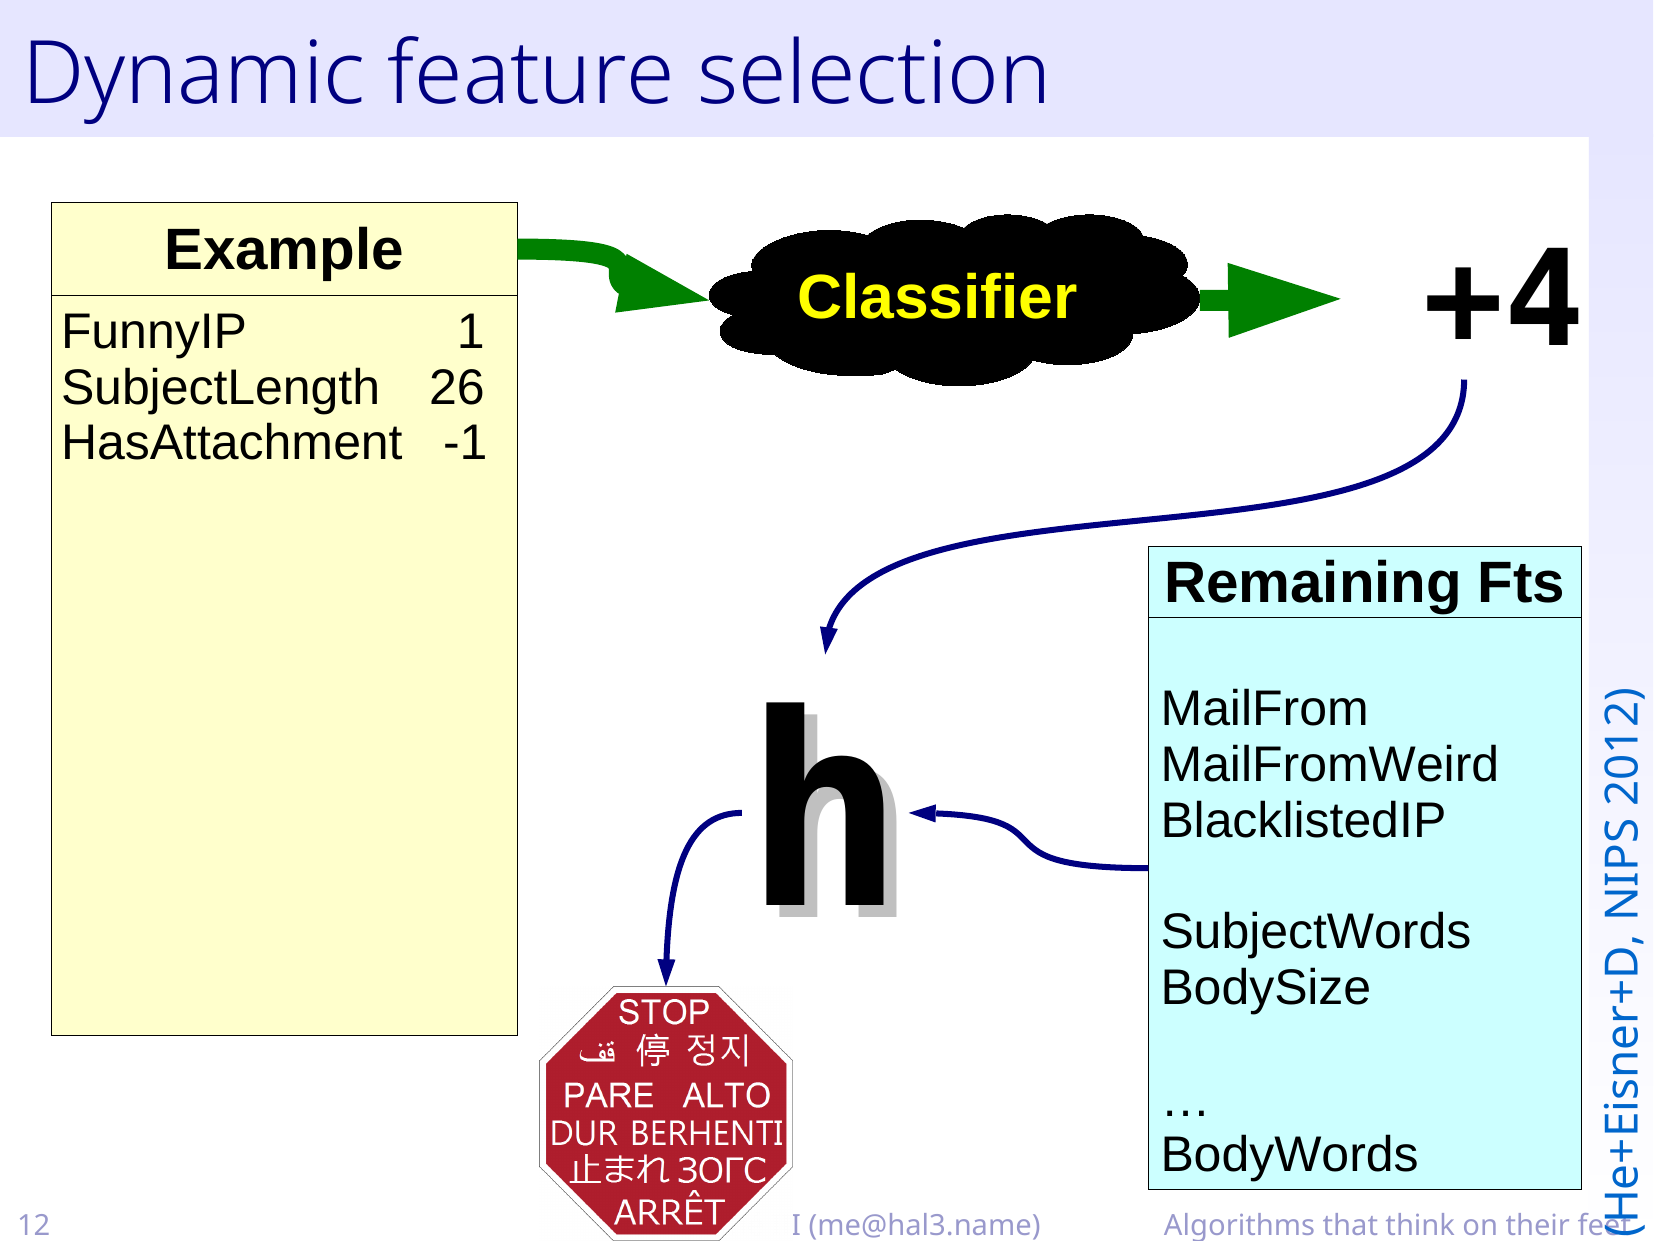

# Dynamic feature selection
Example
Classifier
 +4
FunnyIP		 1
SubjectLength	 26
HasAttachment	 -1
Remaining Fts
MailFrom
MailFromWeird
BlacklistedIP
SubjectWords
BodySize
…
BodyWords
h
(He+Eisner+D, NIPS 2012)